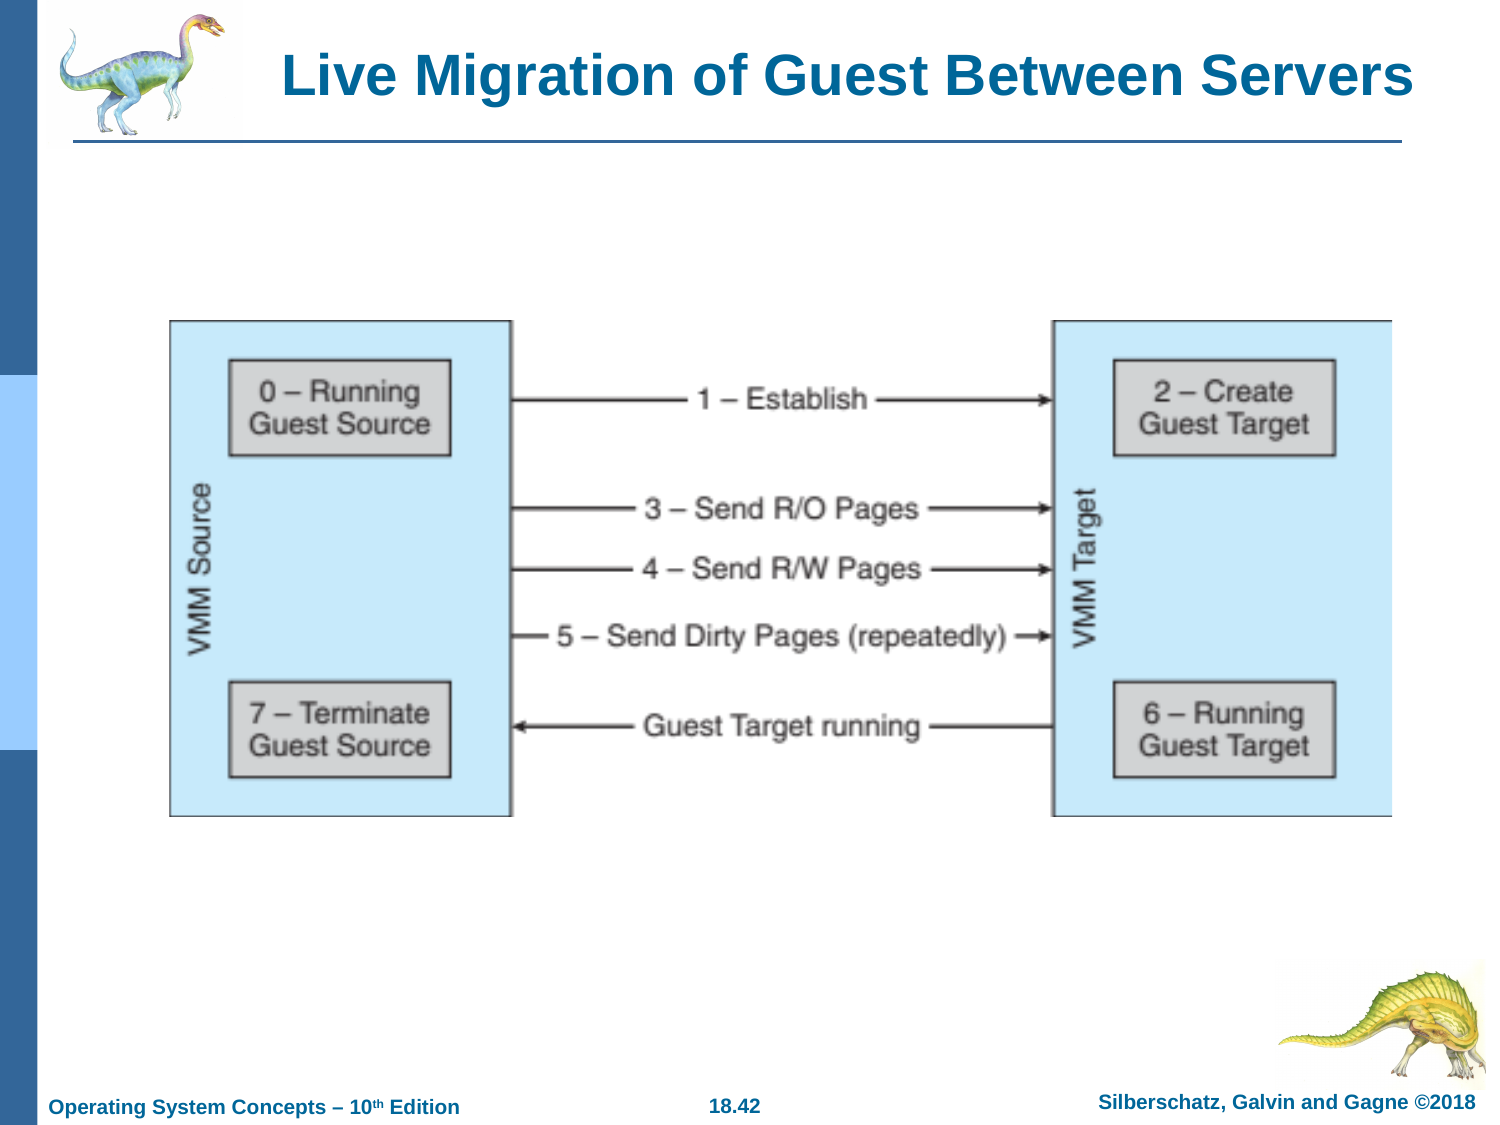

# Live Migration of Guest Between Servers